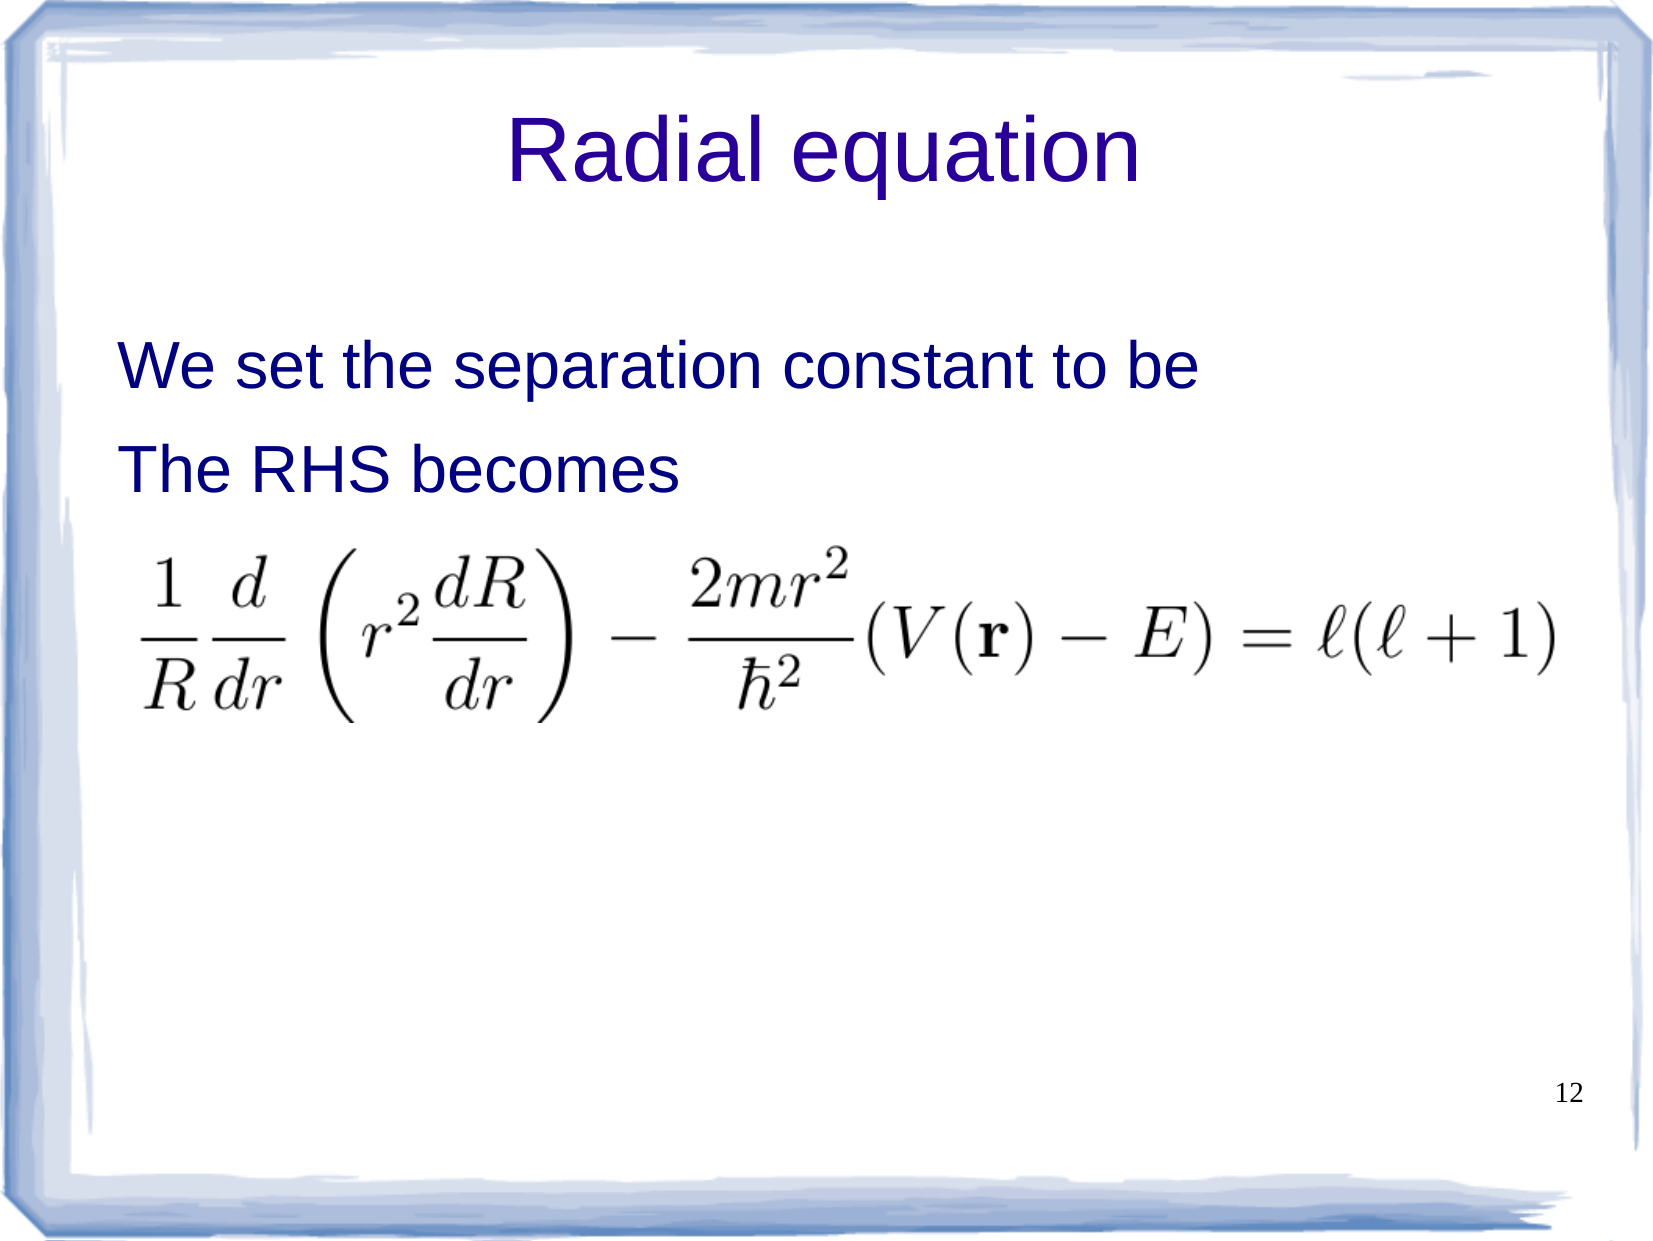

# Radial equation
We set the separation constant to be
The RHS becomes
12